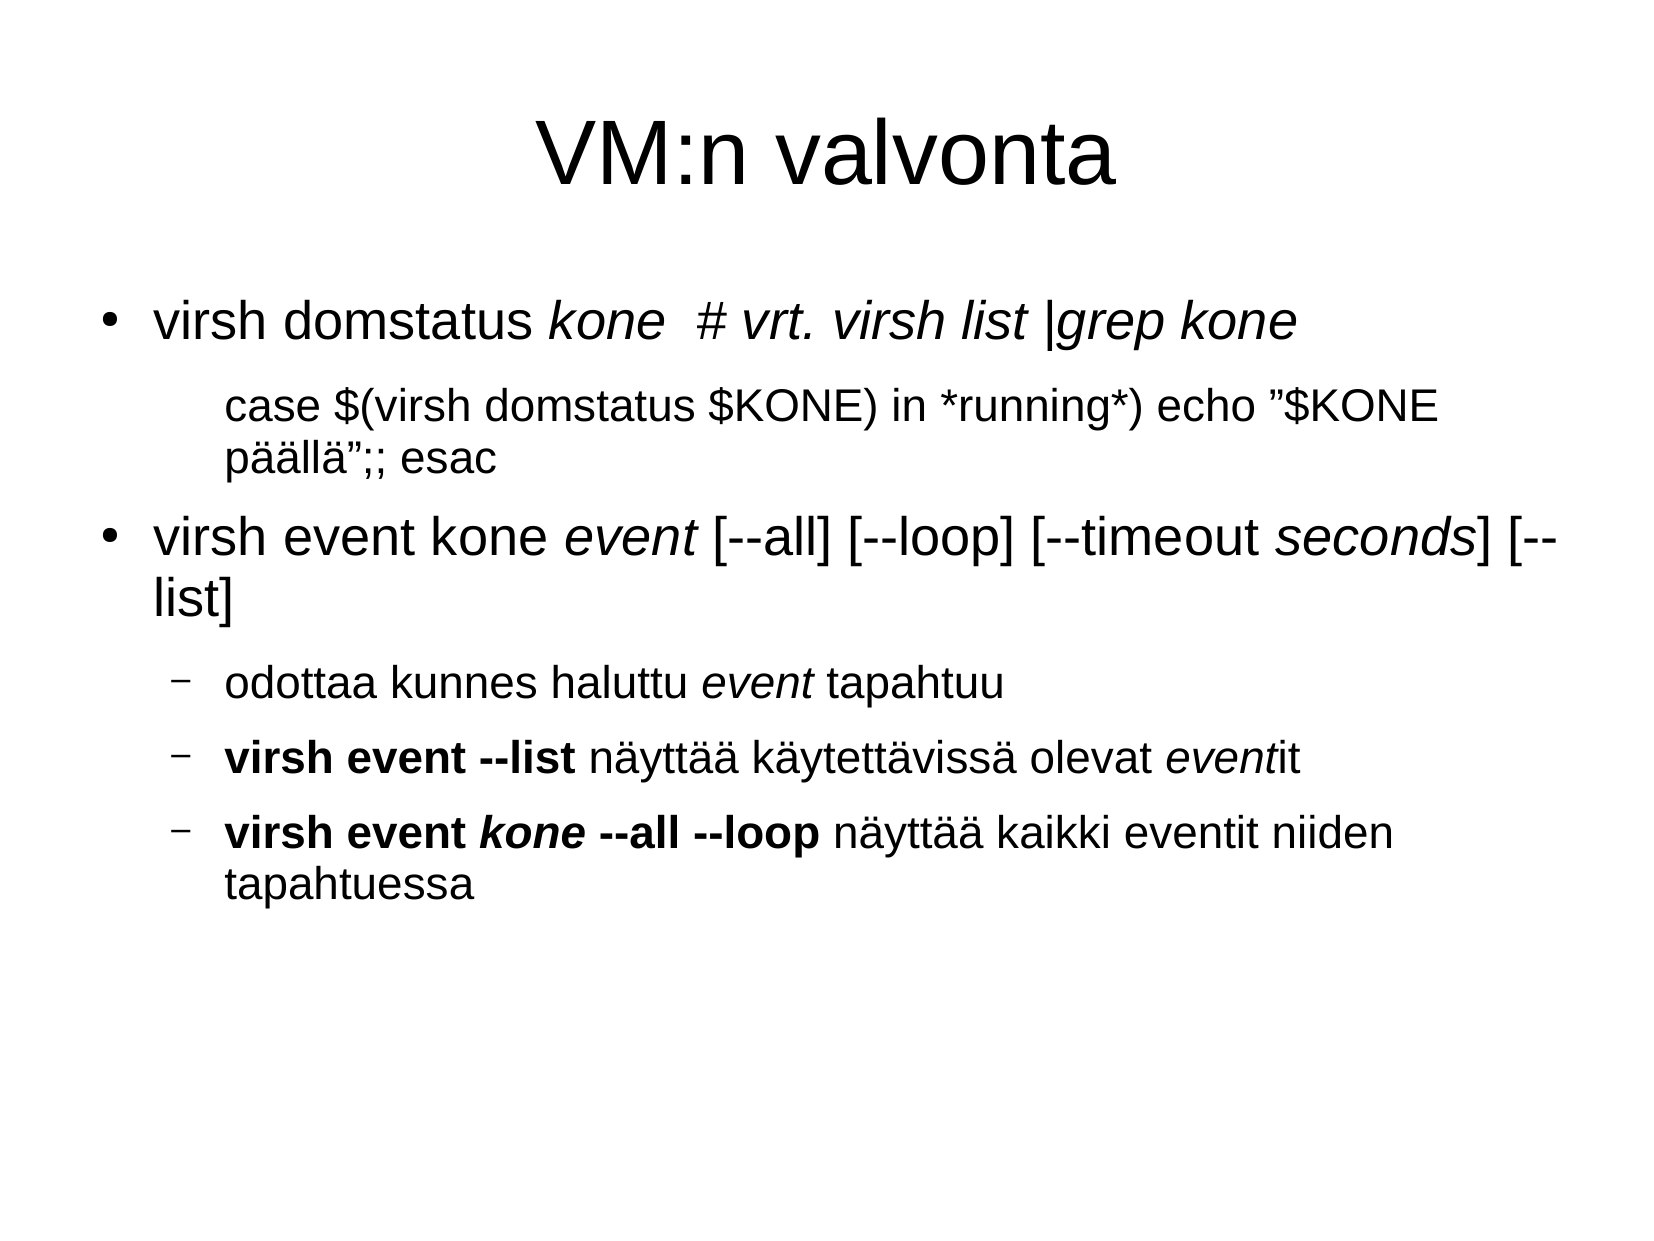

# VM:n valvonta
virsh domstatus kone # vrt. virsh list |grep kone
case $(virsh domstatus $KONE) in *running*) echo ”$KONE päällä”;; esac
virsh event kone event [--all] [--loop] [--timeout seconds] [--list]
odottaa kunnes haluttu event tapahtuu
virsh event --list näyttää käytettävissä olevat eventit
virsh event kone --all --loop näyttää kaikki eventit niiden tapahtuessa